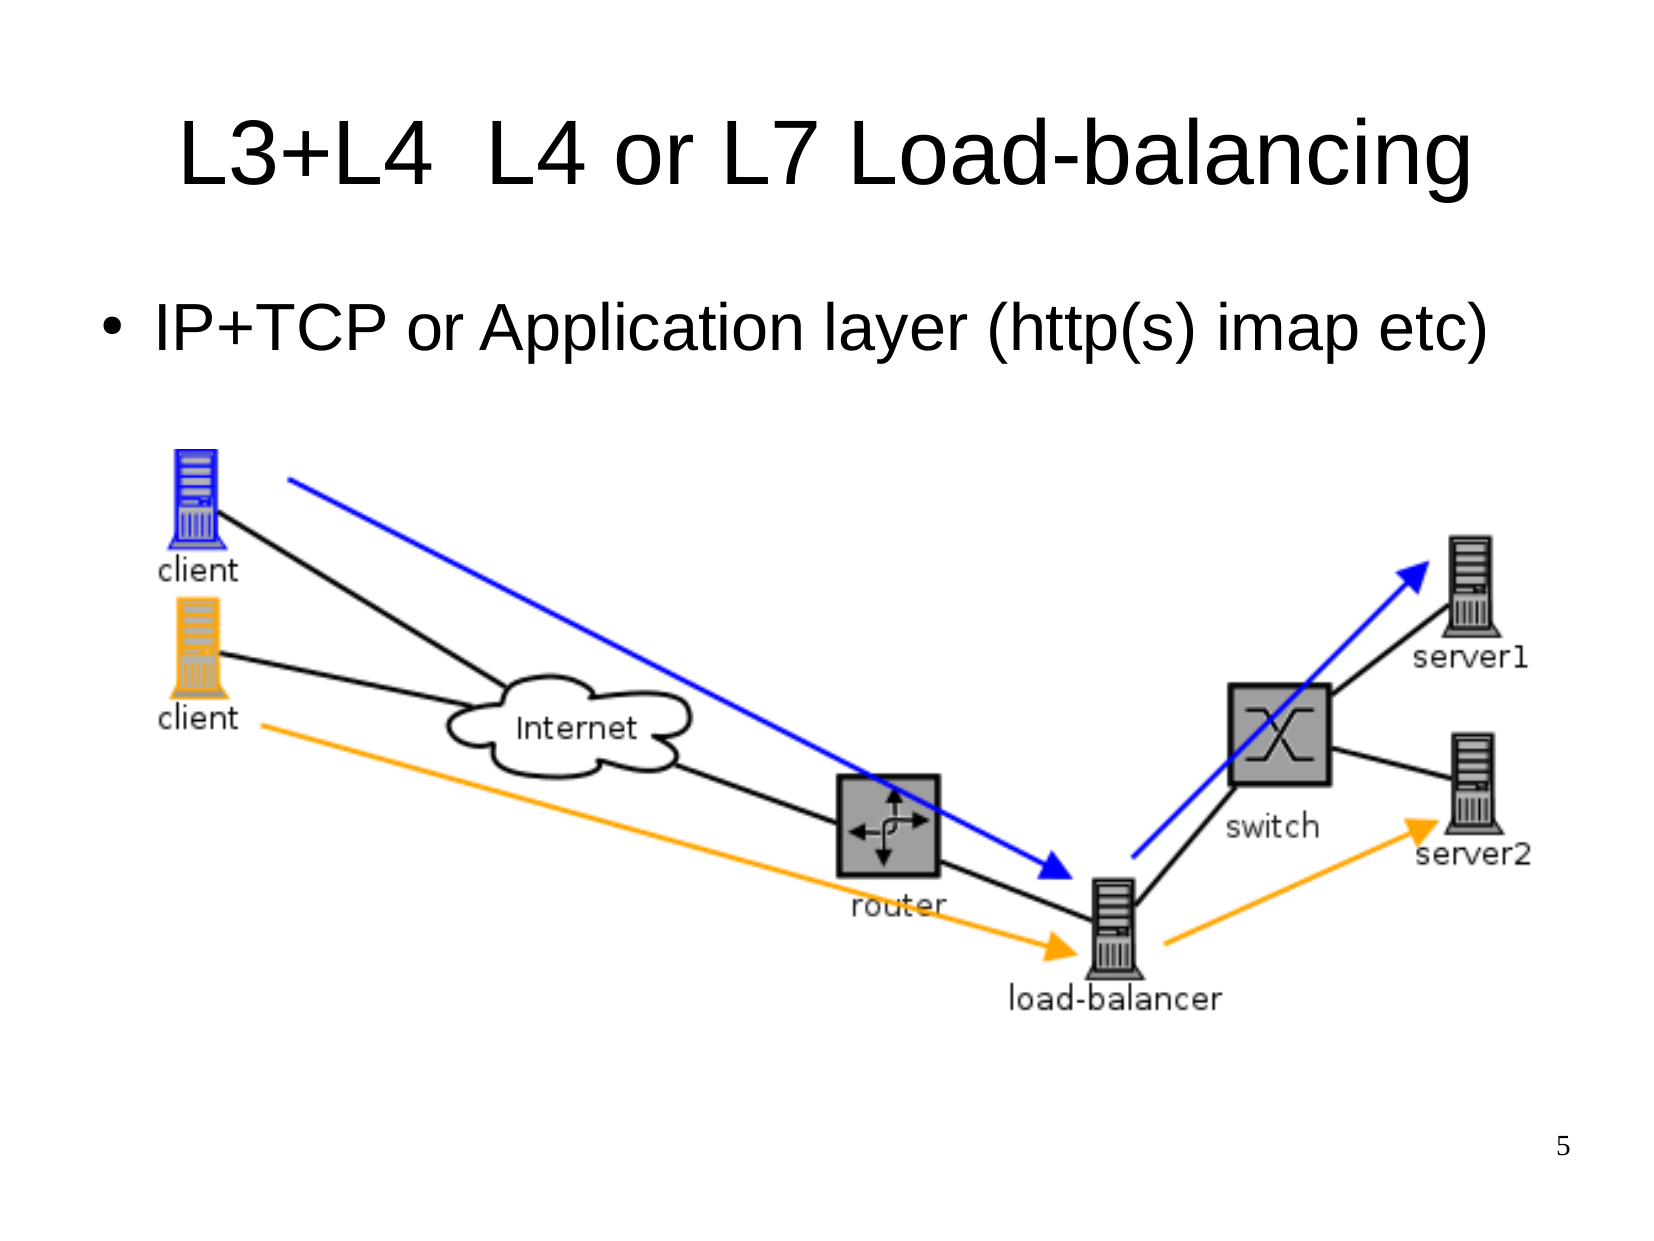

# L3+L4 L4 or L7 Load-balancing
IP+TCP or Application layer (http(s) imap etc)
5